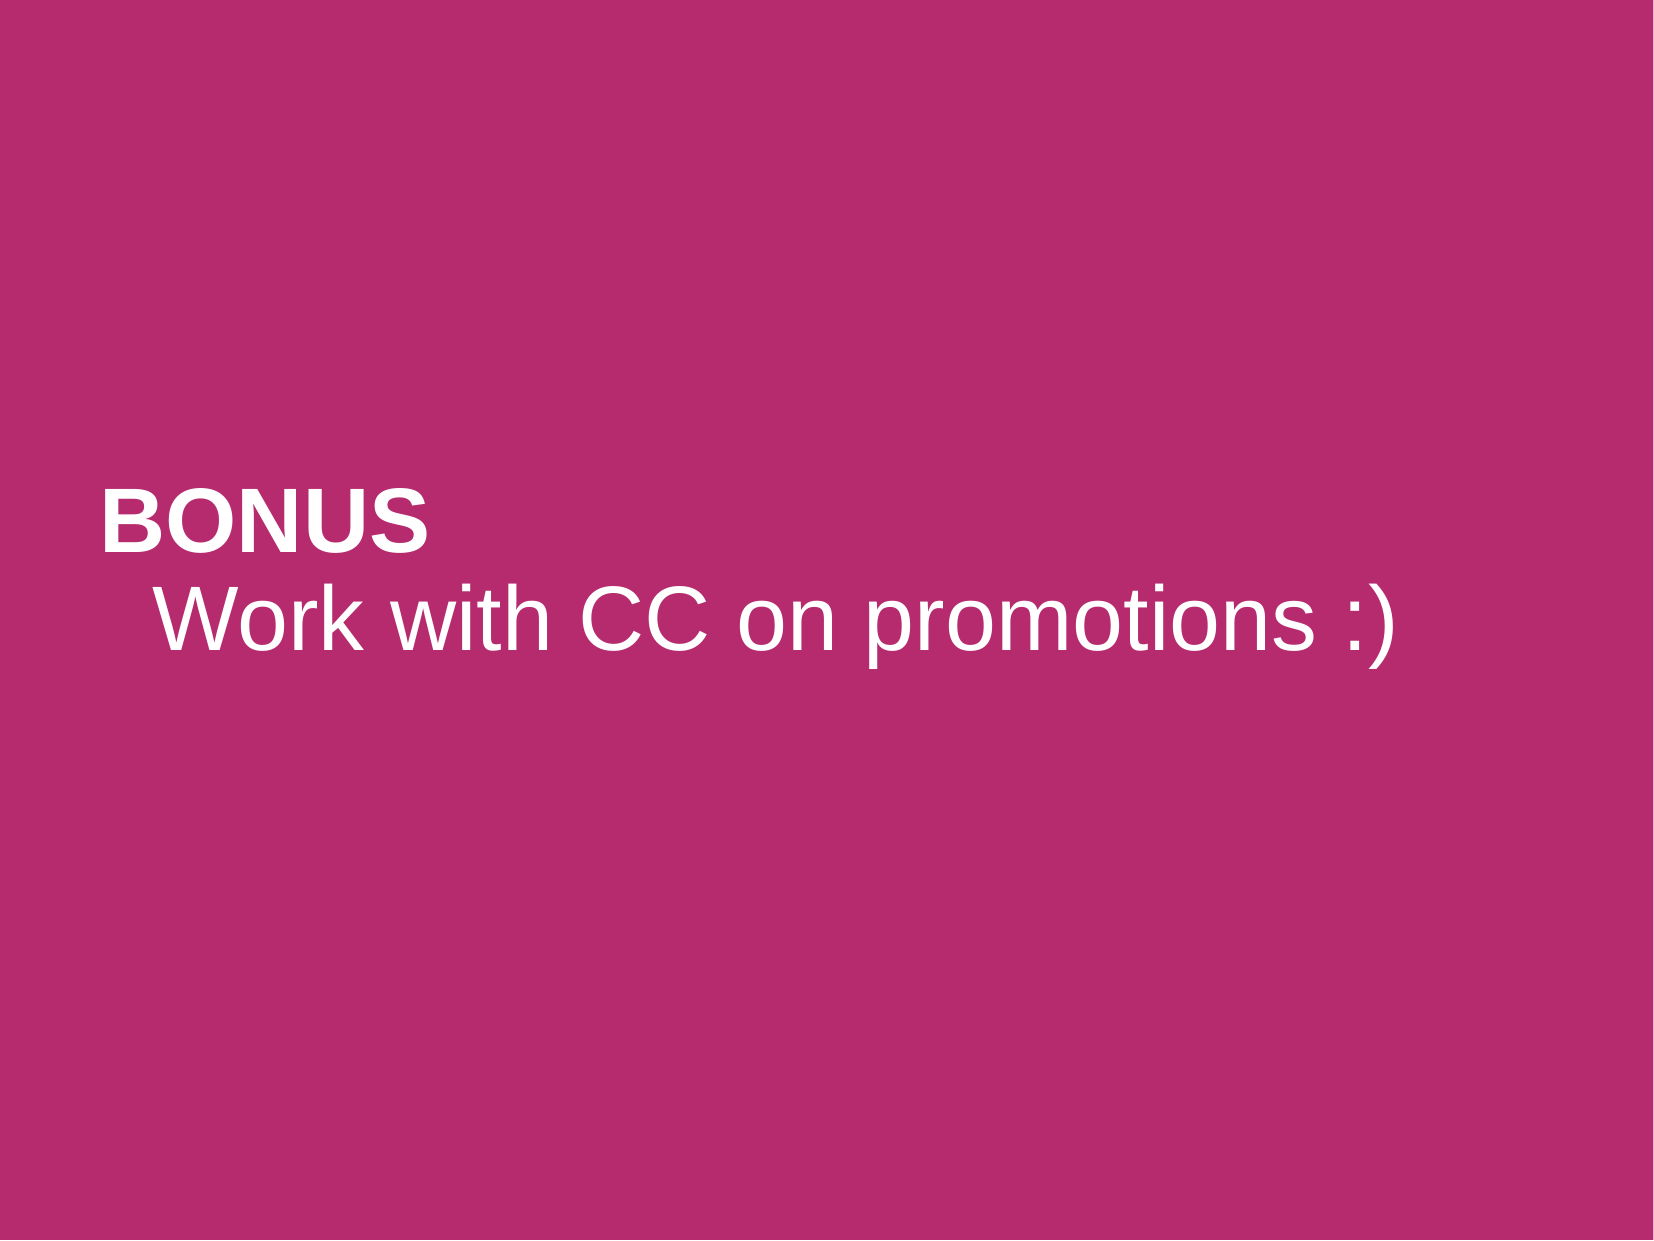

# BONUS Work with CC on promotions :)‏